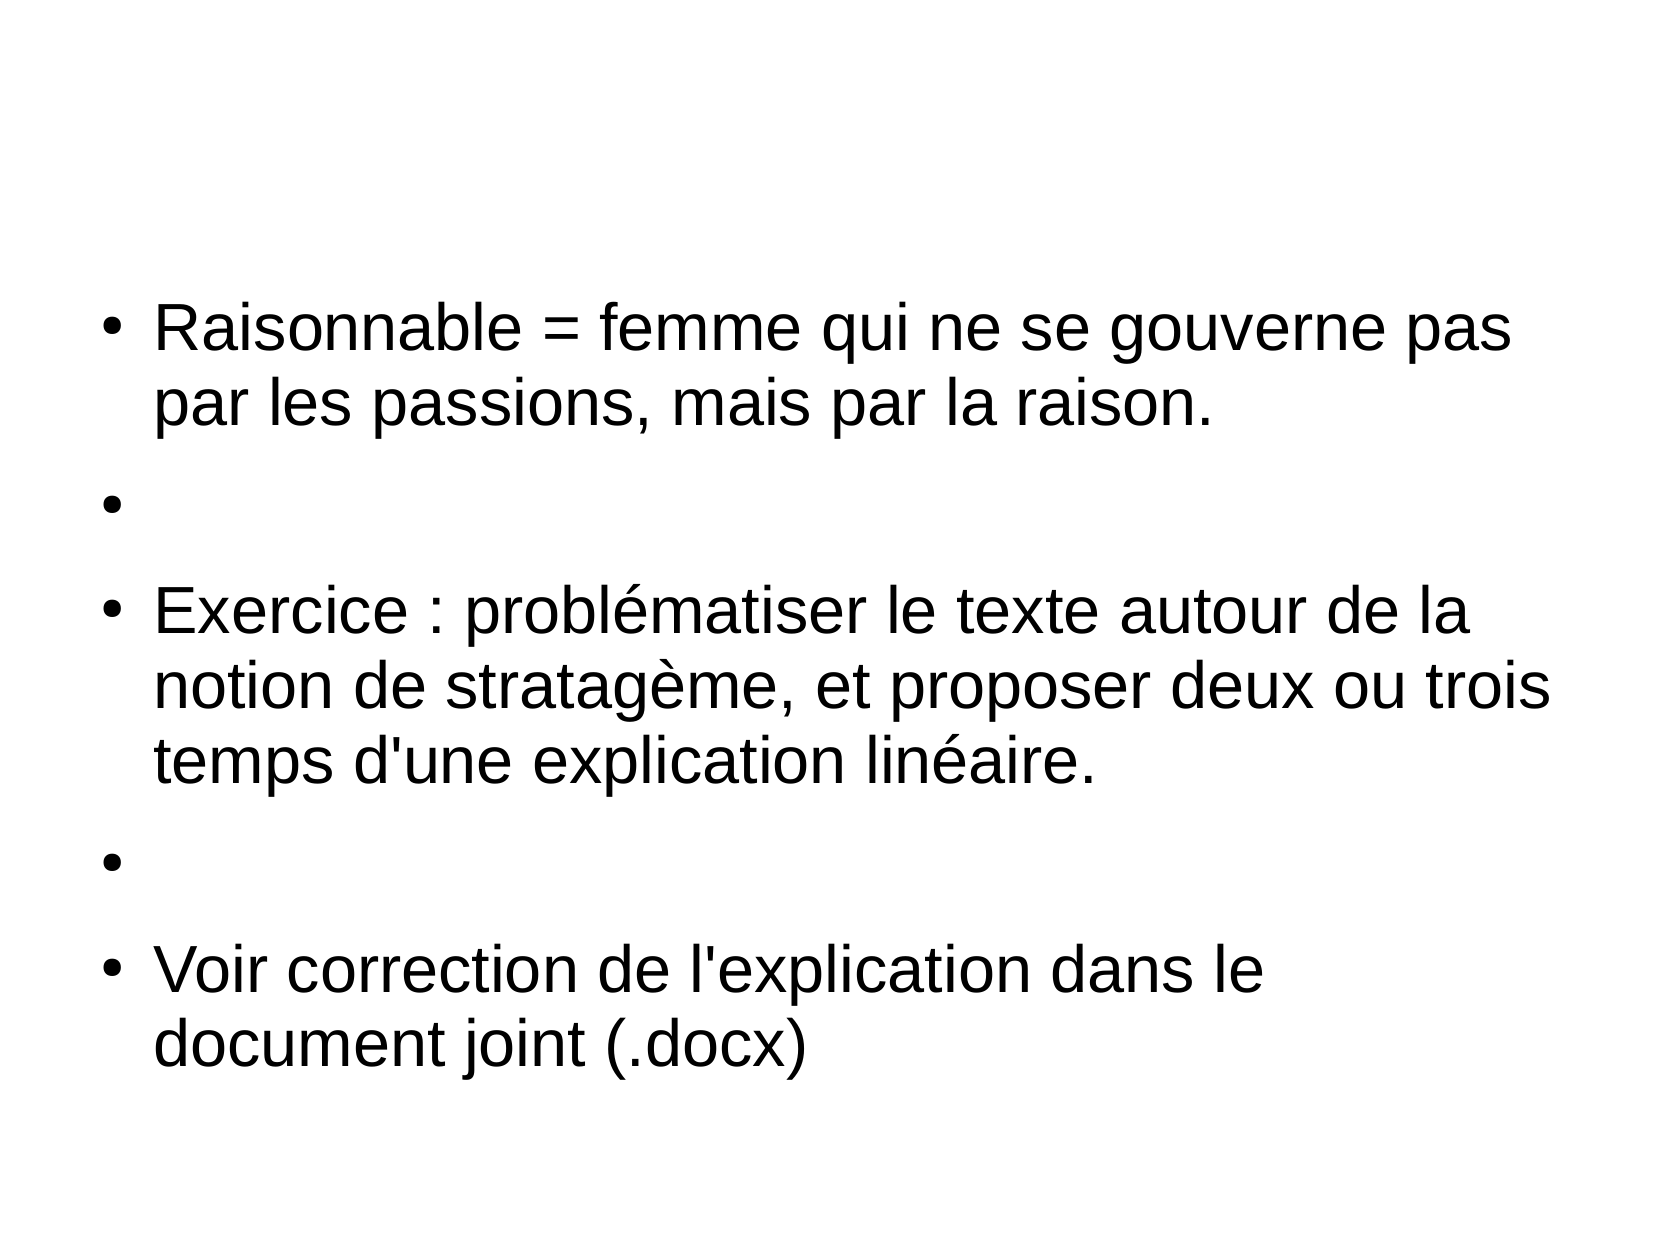

#
Raisonnable = femme qui ne se gouverne pas par les passions, mais par la raison.
Exercice : problématiser le texte autour de la notion de stratagème, et proposer deux ou trois temps d'une explication linéaire.
Voir correction de l'explication dans le document joint (.docx)